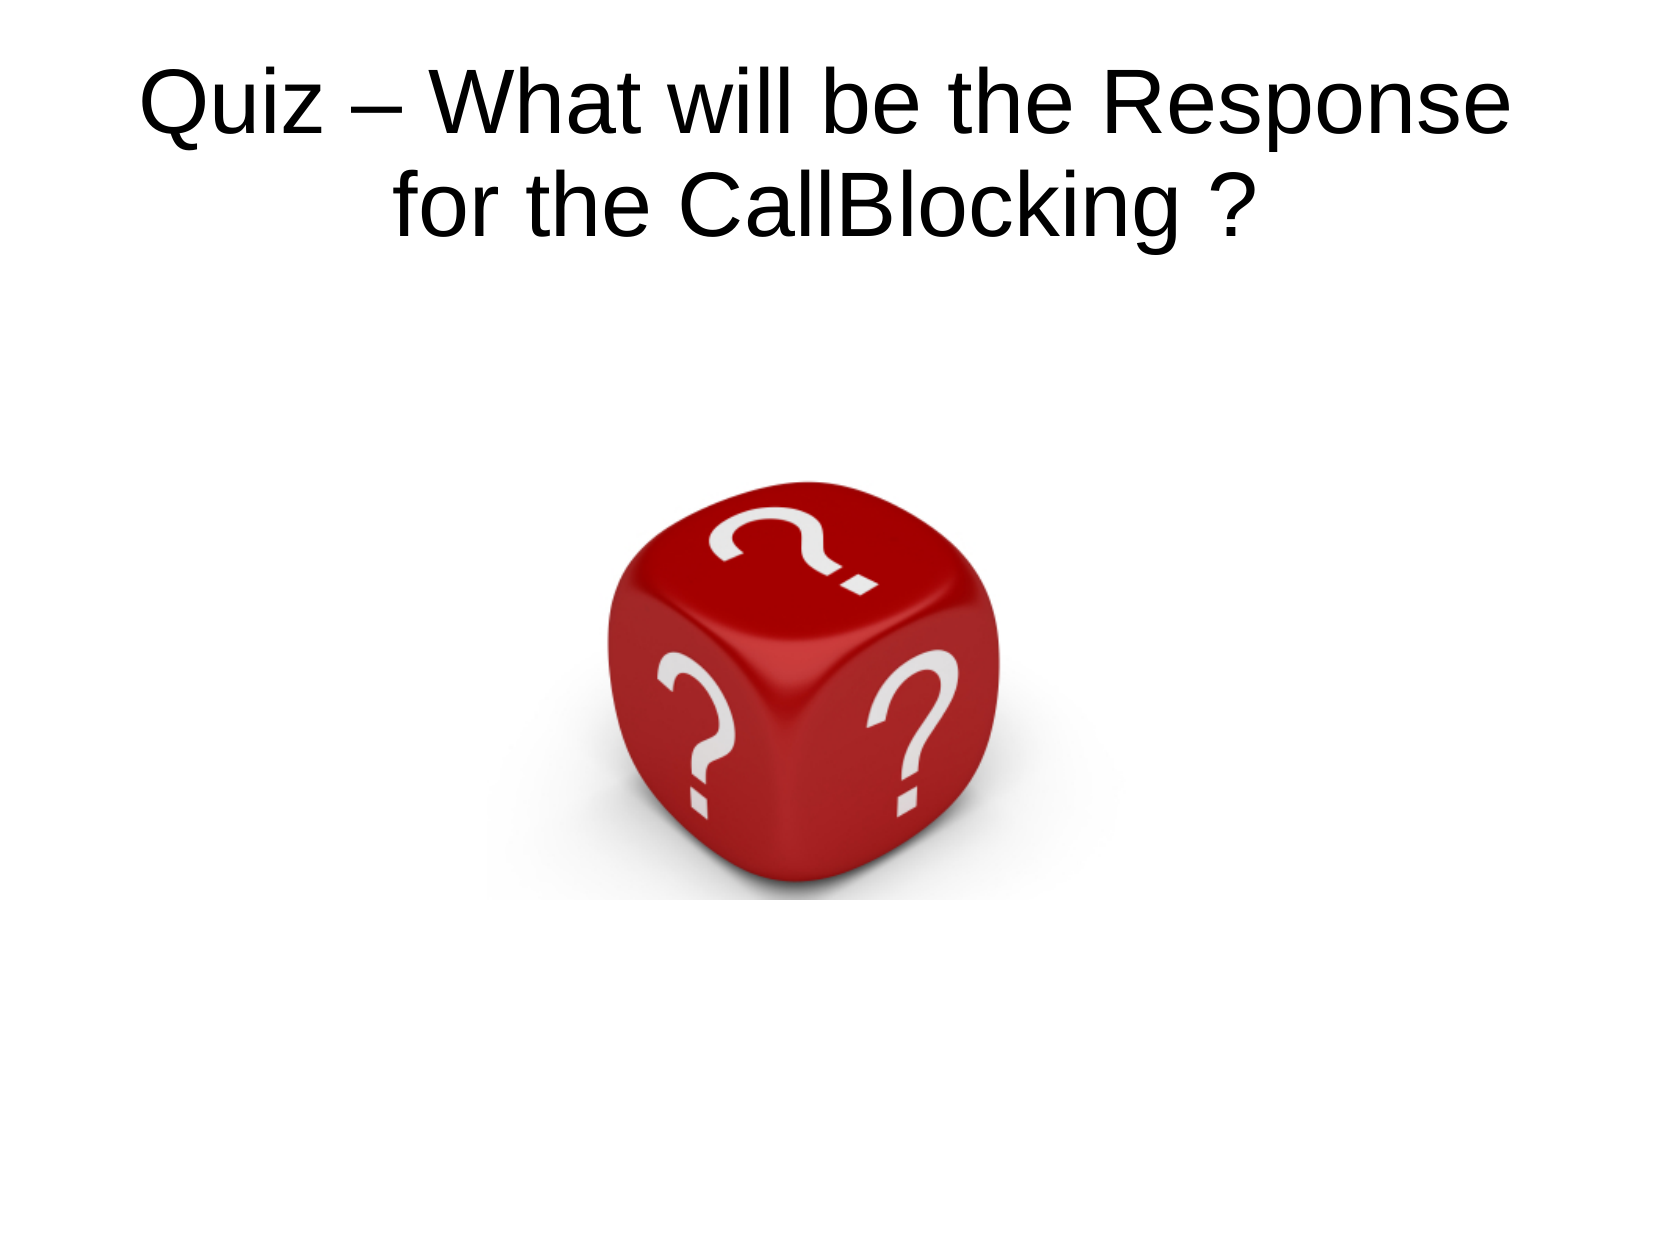

# Quiz – What will be the Response for the CallBlocking ?